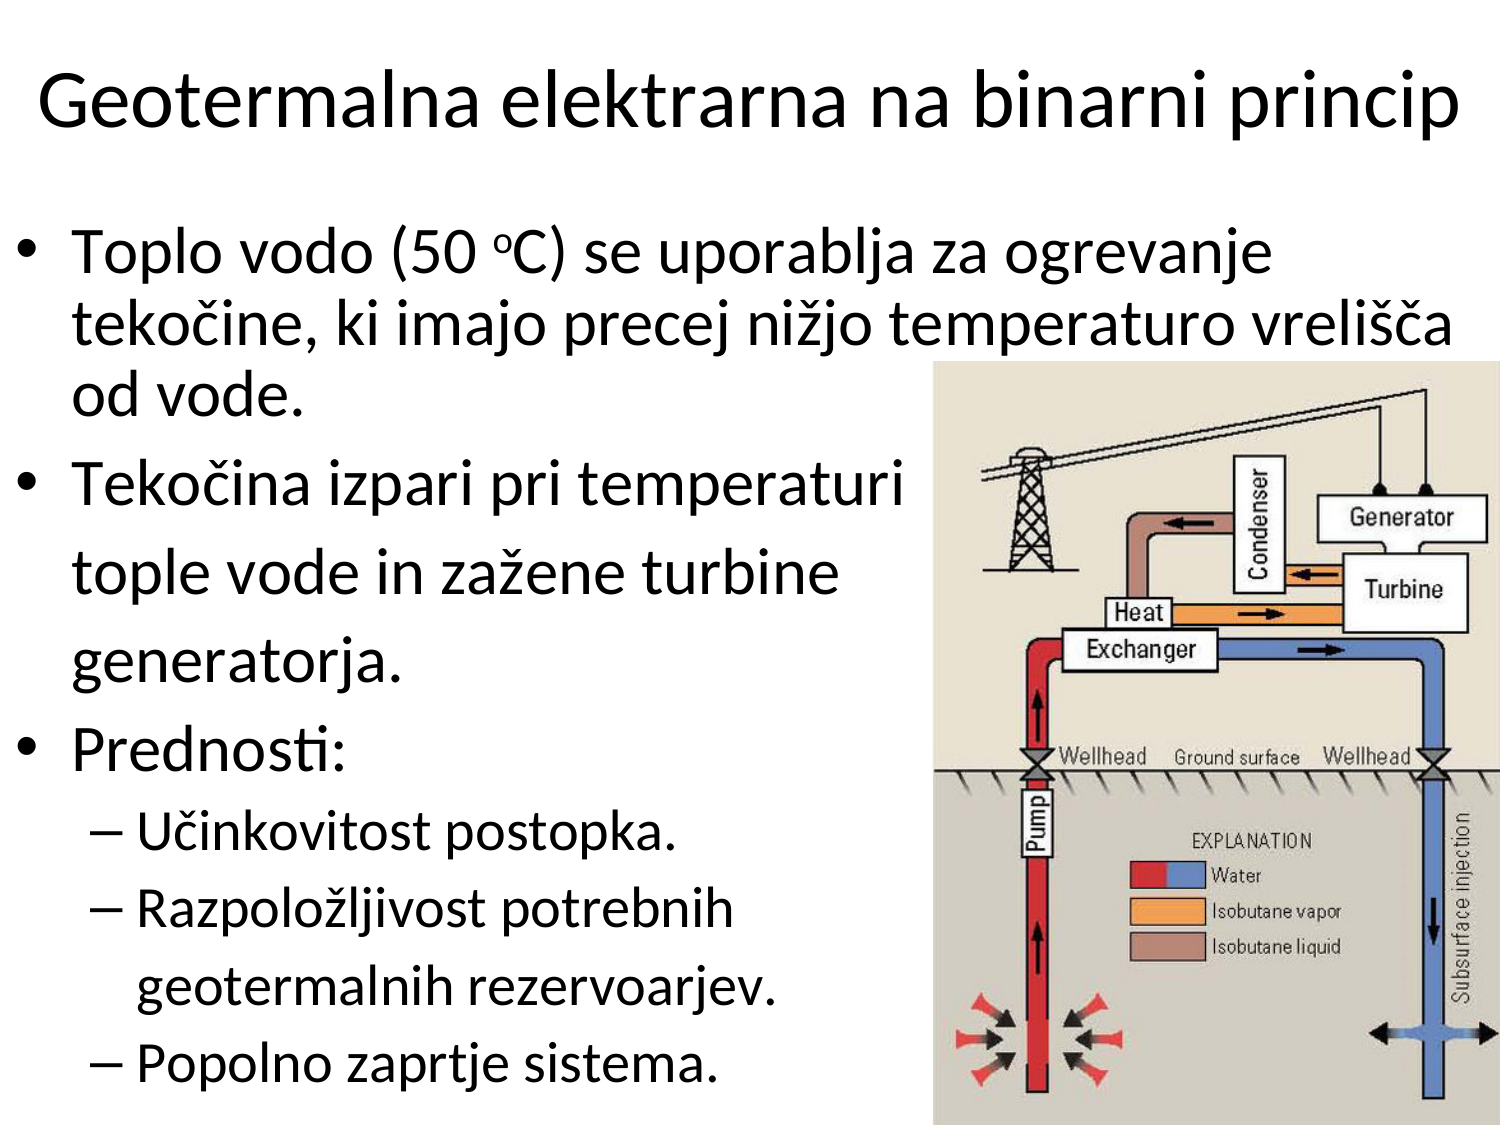

Geotermalna elektrarna na binarni princip
Toplo vodo (50 oC) se uporablja za ogrevanje tekočine, ki imajo precej nižjo temperaturo vrelišča od vode.
Tekočina izpari pri temperaturi
	tople vode in zažene turbine
	generatorja.
Prednosti:
Učinkovitost postopka.
Razpoložljivost potrebnih
	geotermalnih rezervoarjev.
Popolno zaprtje sistema.